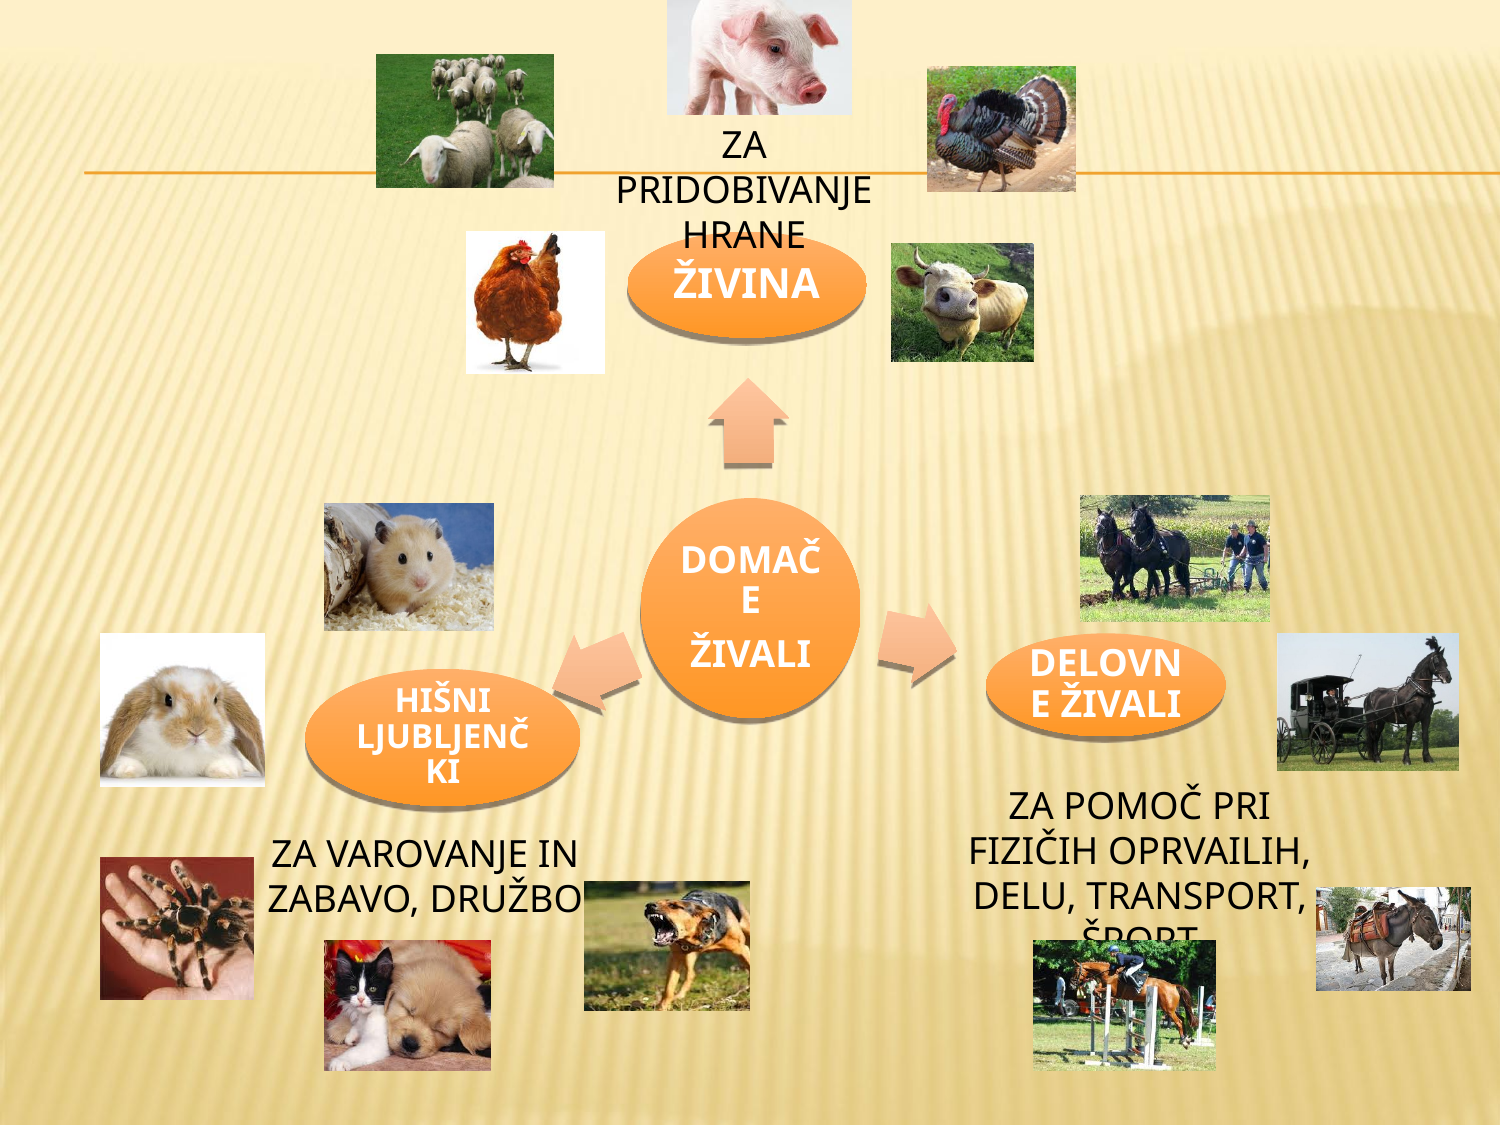

ZA PRIDOBIVANJE HRANE
ŽIVINA
DOMAČE
ŽIVALI
DELOVNE ŽIVALI
HIŠNI LJUBLJENČKI
ZA POMOČ PRI FIZIČIH OPRVAILIH, DELU, TRANSPORT, ŠPORT
ZA VAROVANJE IN ZABAVO, DRUŽBO